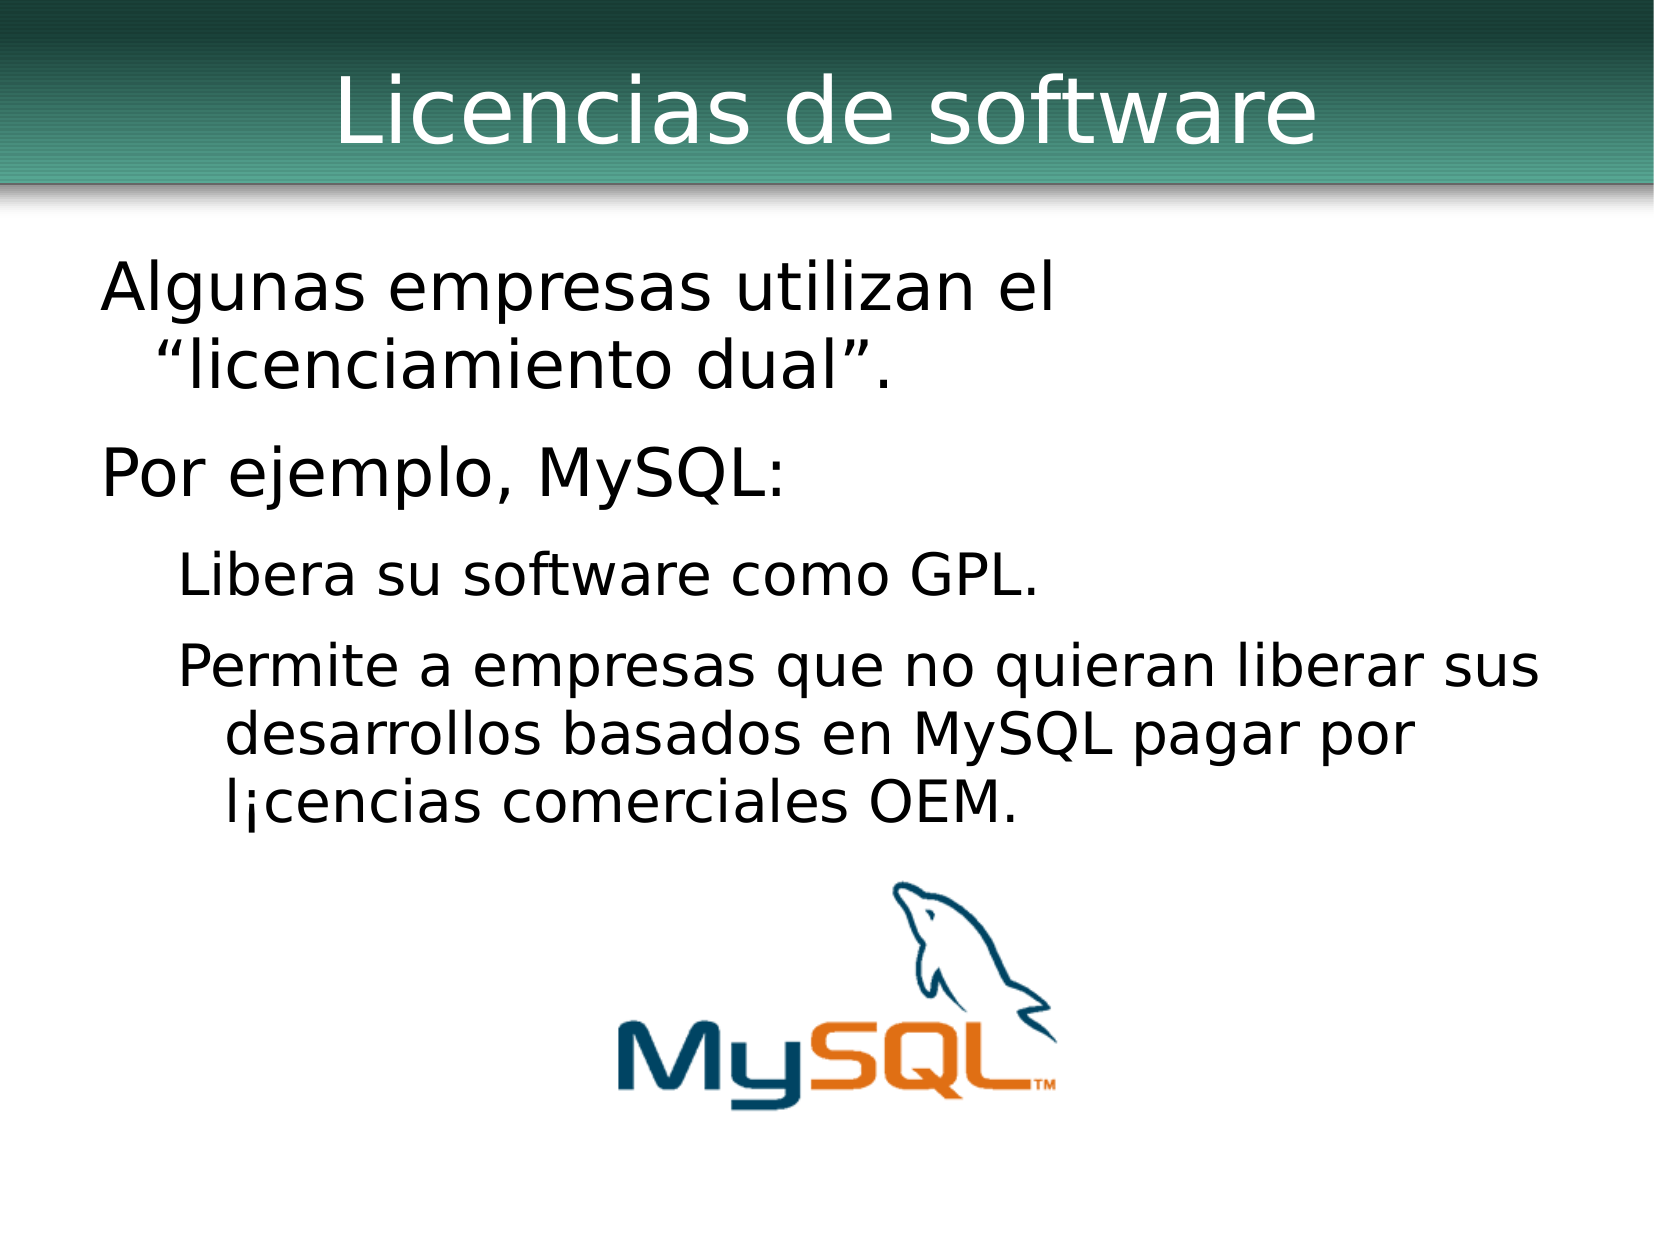

# Licencias de software
Algunas empresas utilizan el “licenciamiento dual”.
Por ejemplo, MySQL:
Libera su software como GPL.
Permite a empresas que no quieran liberar sus desarrollos basados en MySQL pagar por l¡cencias comerciales OEM.